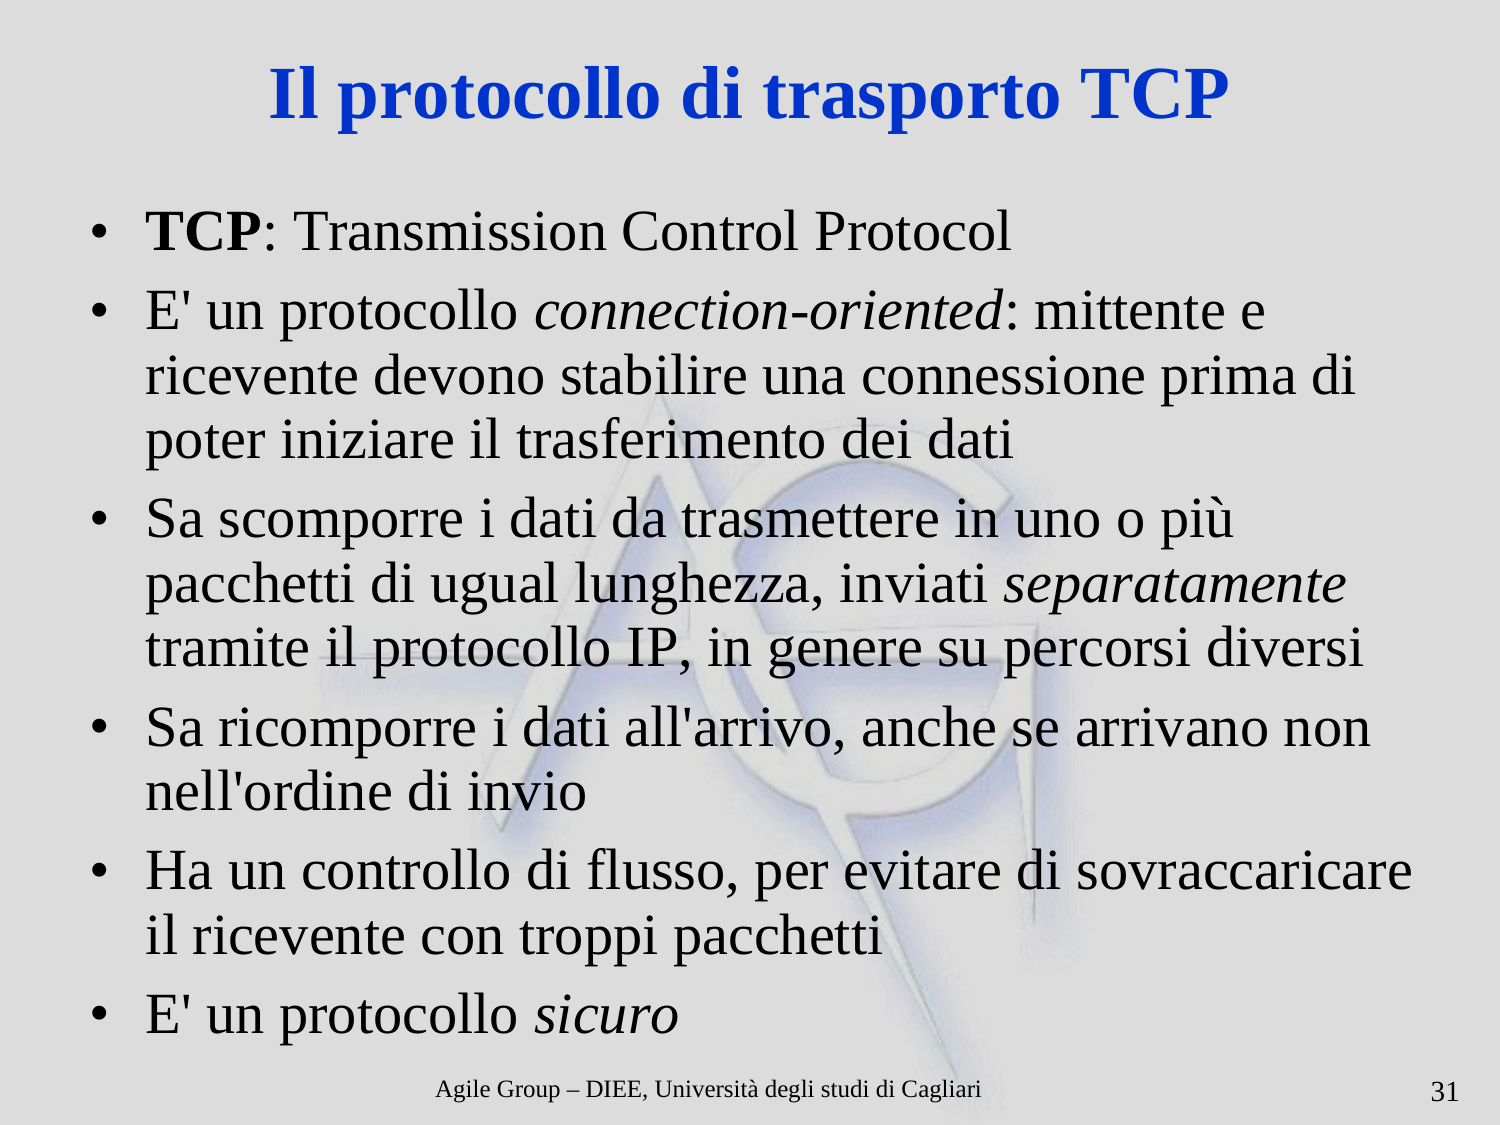

# Il protocollo di trasporto TCP
TCP: Transmission Control Protocol
E' un protocollo connection-oriented: mittente e ricevente devono stabilire una connessione prima di poter iniziare il trasferimento dei dati
Sa scomporre i dati da trasmettere in uno o più pacchetti di ugual lunghezza, inviati separatamente tramite il protocollo IP, in genere su percorsi diversi
Sa ricomporre i dati all'arrivo, anche se arrivano non nell'ordine di invio
Ha un controllo di flusso, per evitare di sovraccaricare il ricevente con troppi pacchetti
E' un protocollo sicuro
31